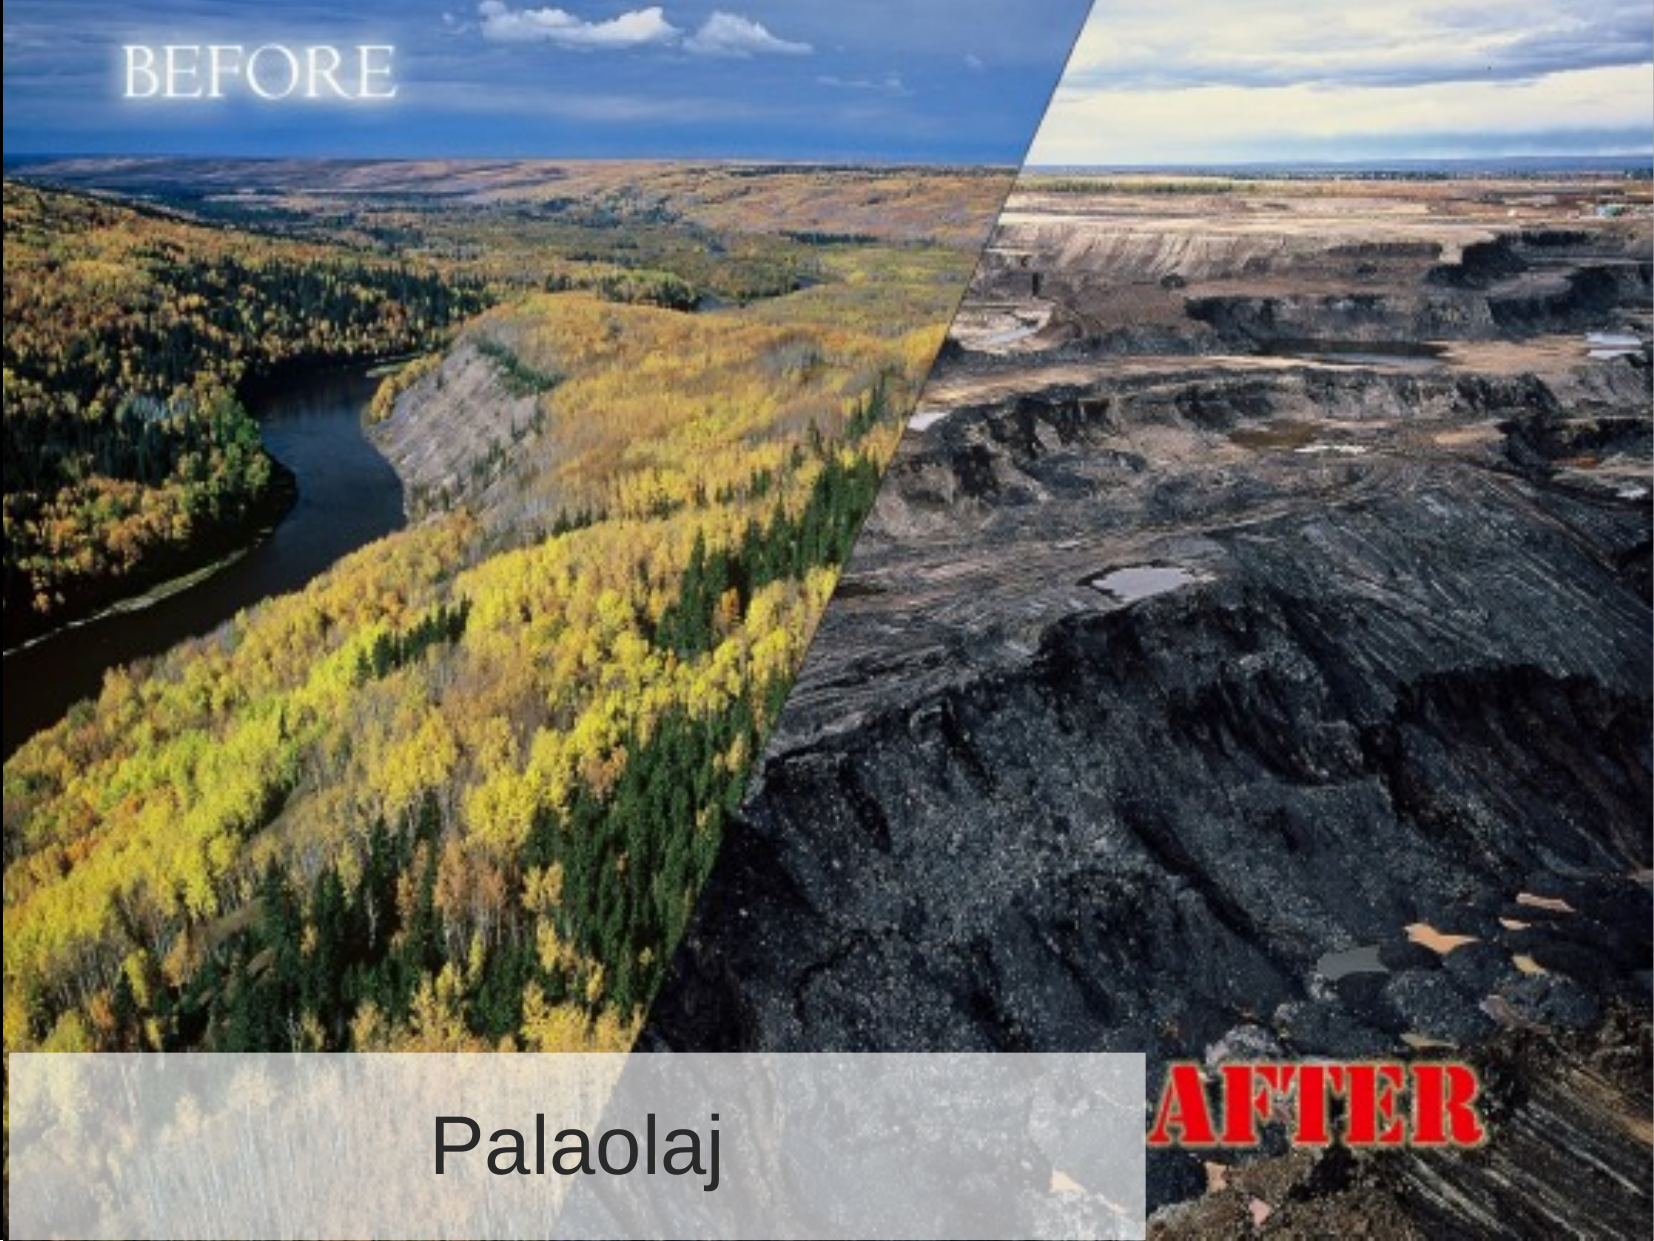

Olajféleségek
Egyre drágább kitermelés
Egyre kisebb hozam
Palaolaj